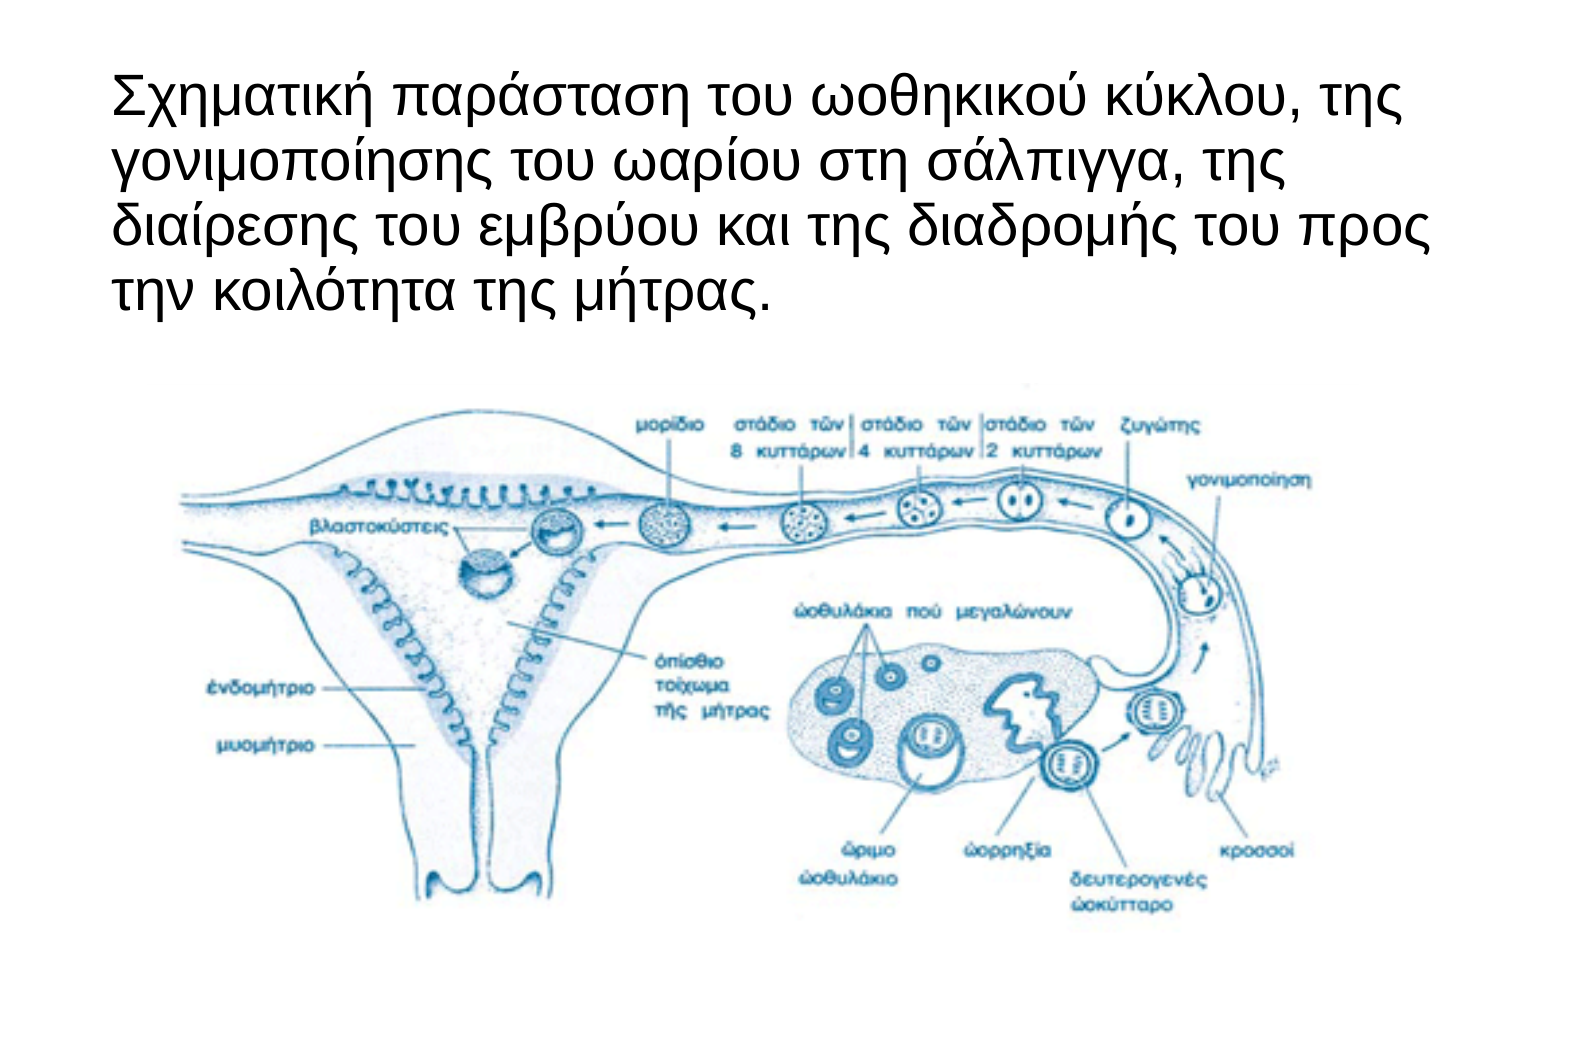

Σχηματική παράσταση του ωοθηκικού κύκλου, της γονιμοποίησης του ωαρίου στη σάλπιγγα, της διαίρεσης του εμβρύου και της διαδρομής του προς την κοιλότητα της μήτρας.